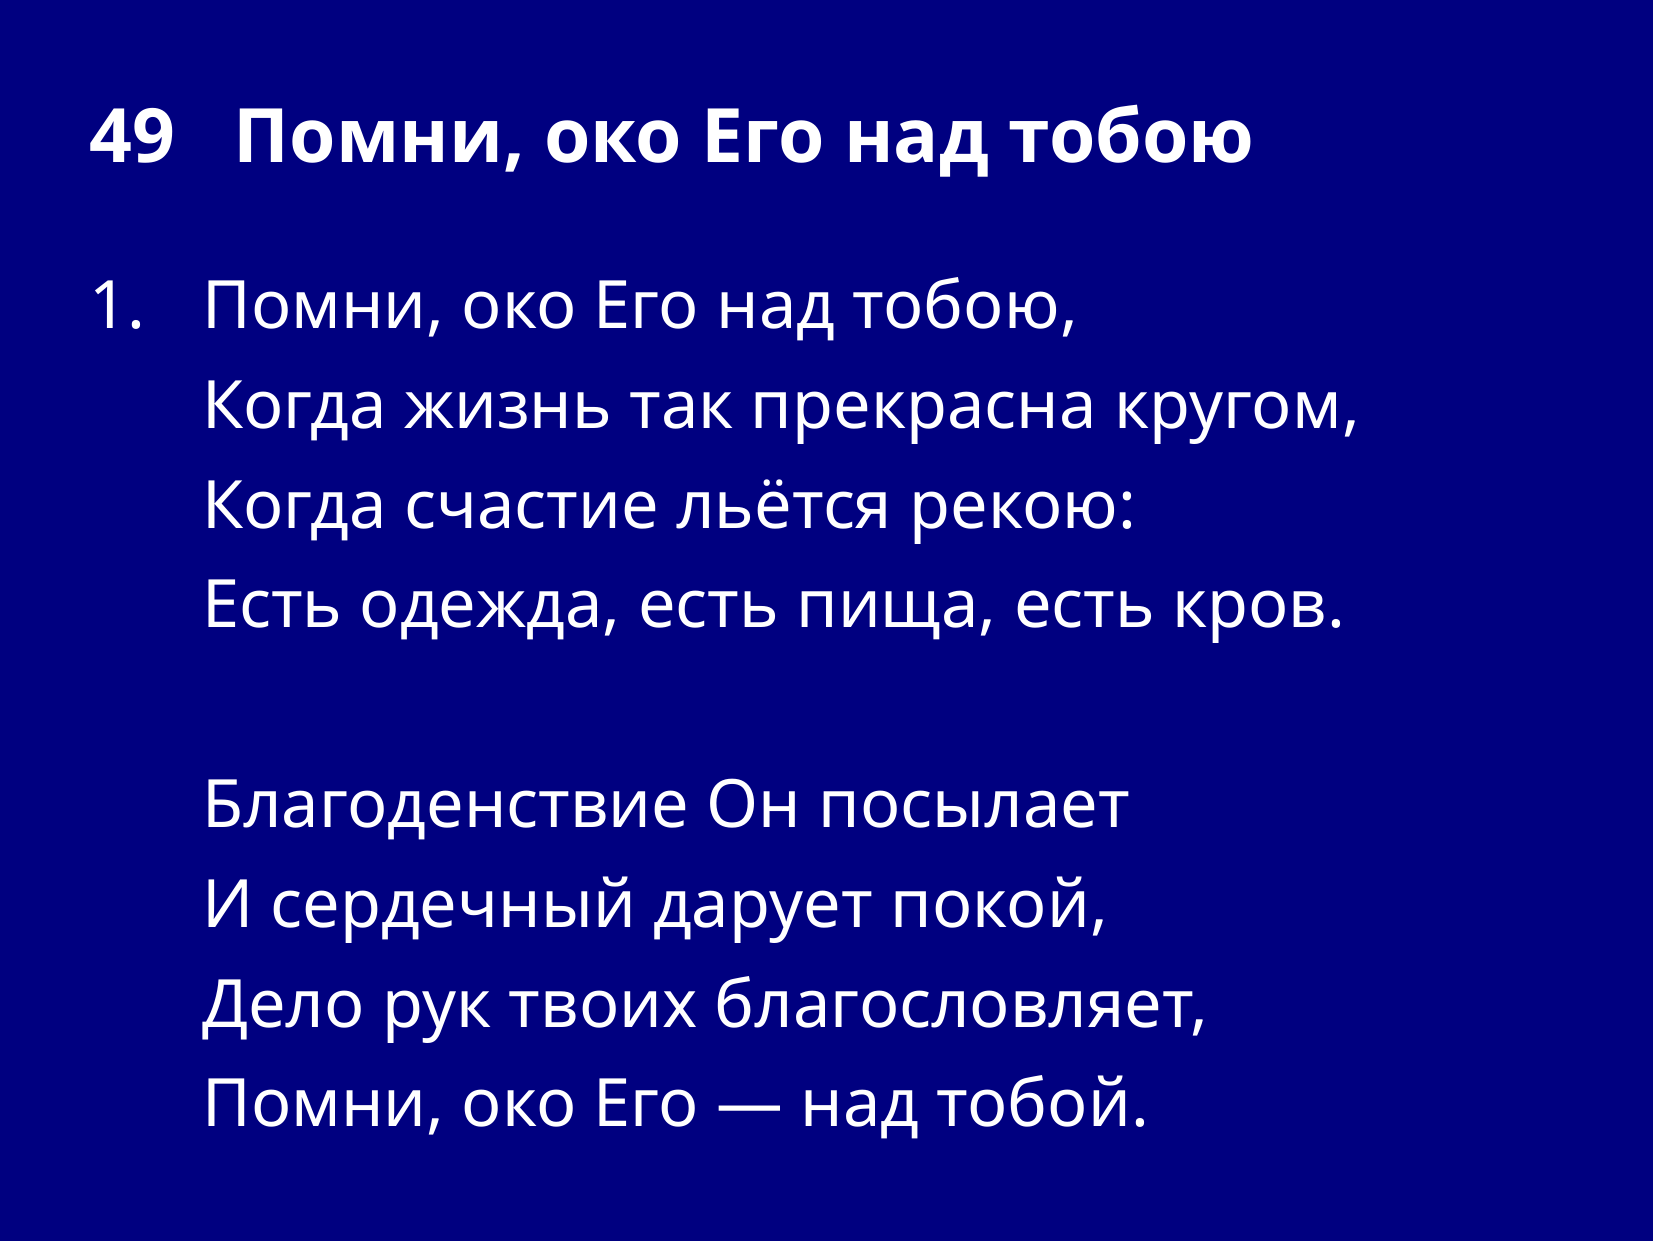

49 Помни, око Его над тобою
1.	Помни, око Его над тобою,
	Когда жизнь так прекрасна кругом,
	Когда счастие льётся рекою:
	Есть одежда, есть пища, есть кров.
	Благоденствие Он посылает
	И сердечный дарует покой,
	Дело рук твоих благословляет,
	Помни, око Его — над тобой.